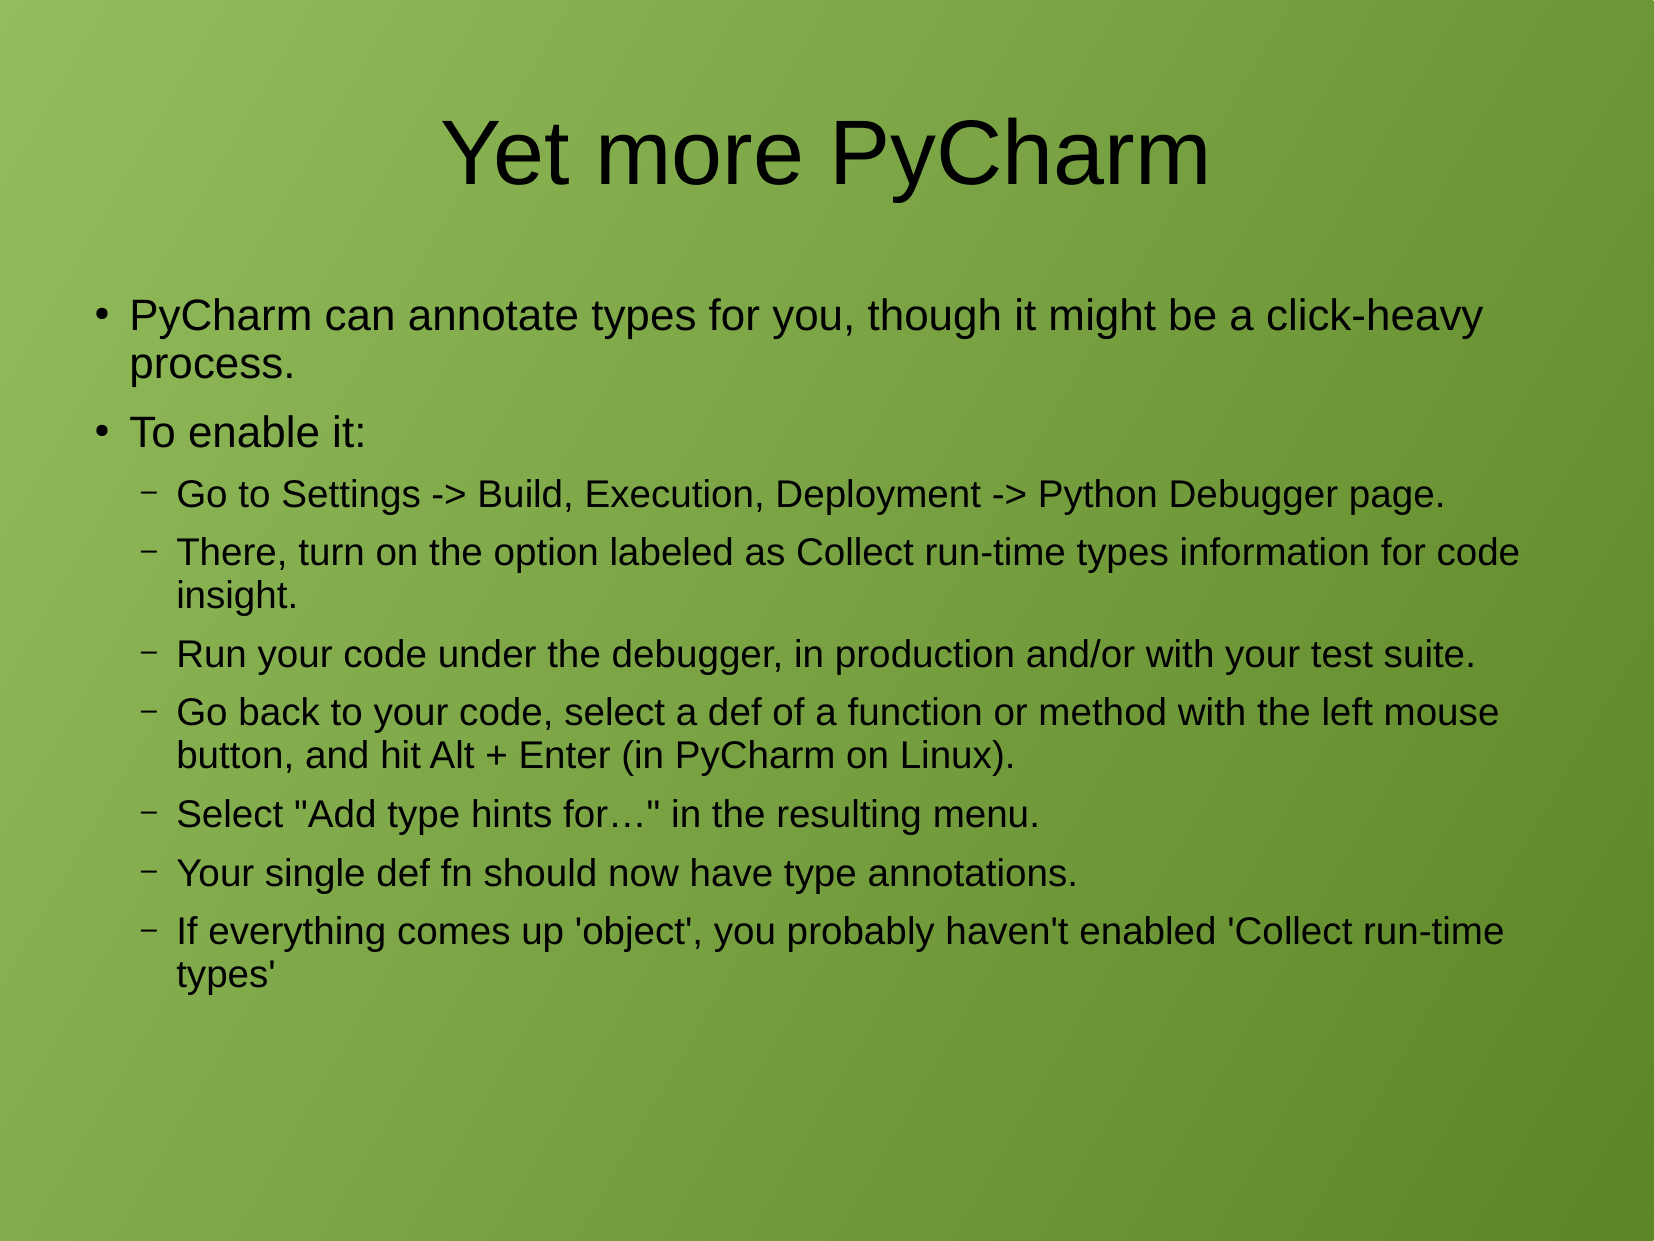

# Yet more PyCharm
PyCharm can annotate types for you, though it might be a click-heavy process.
To enable it:
Go to Settings -> Build, Execution, Deployment -> Python Debugger page.
There, turn on the option labeled as Collect run-time types information for code insight.
Run your code under the debugger, in production and/or with your test suite.
Go back to your code, select a def of a function or method with the left mouse button, and hit Alt + Enter (in PyCharm on Linux).
Select "Add type hints for…" in the resulting menu.
Your single def fn should now have type annotations.
If everything comes up 'object', you probably haven't enabled 'Collect run-time types'